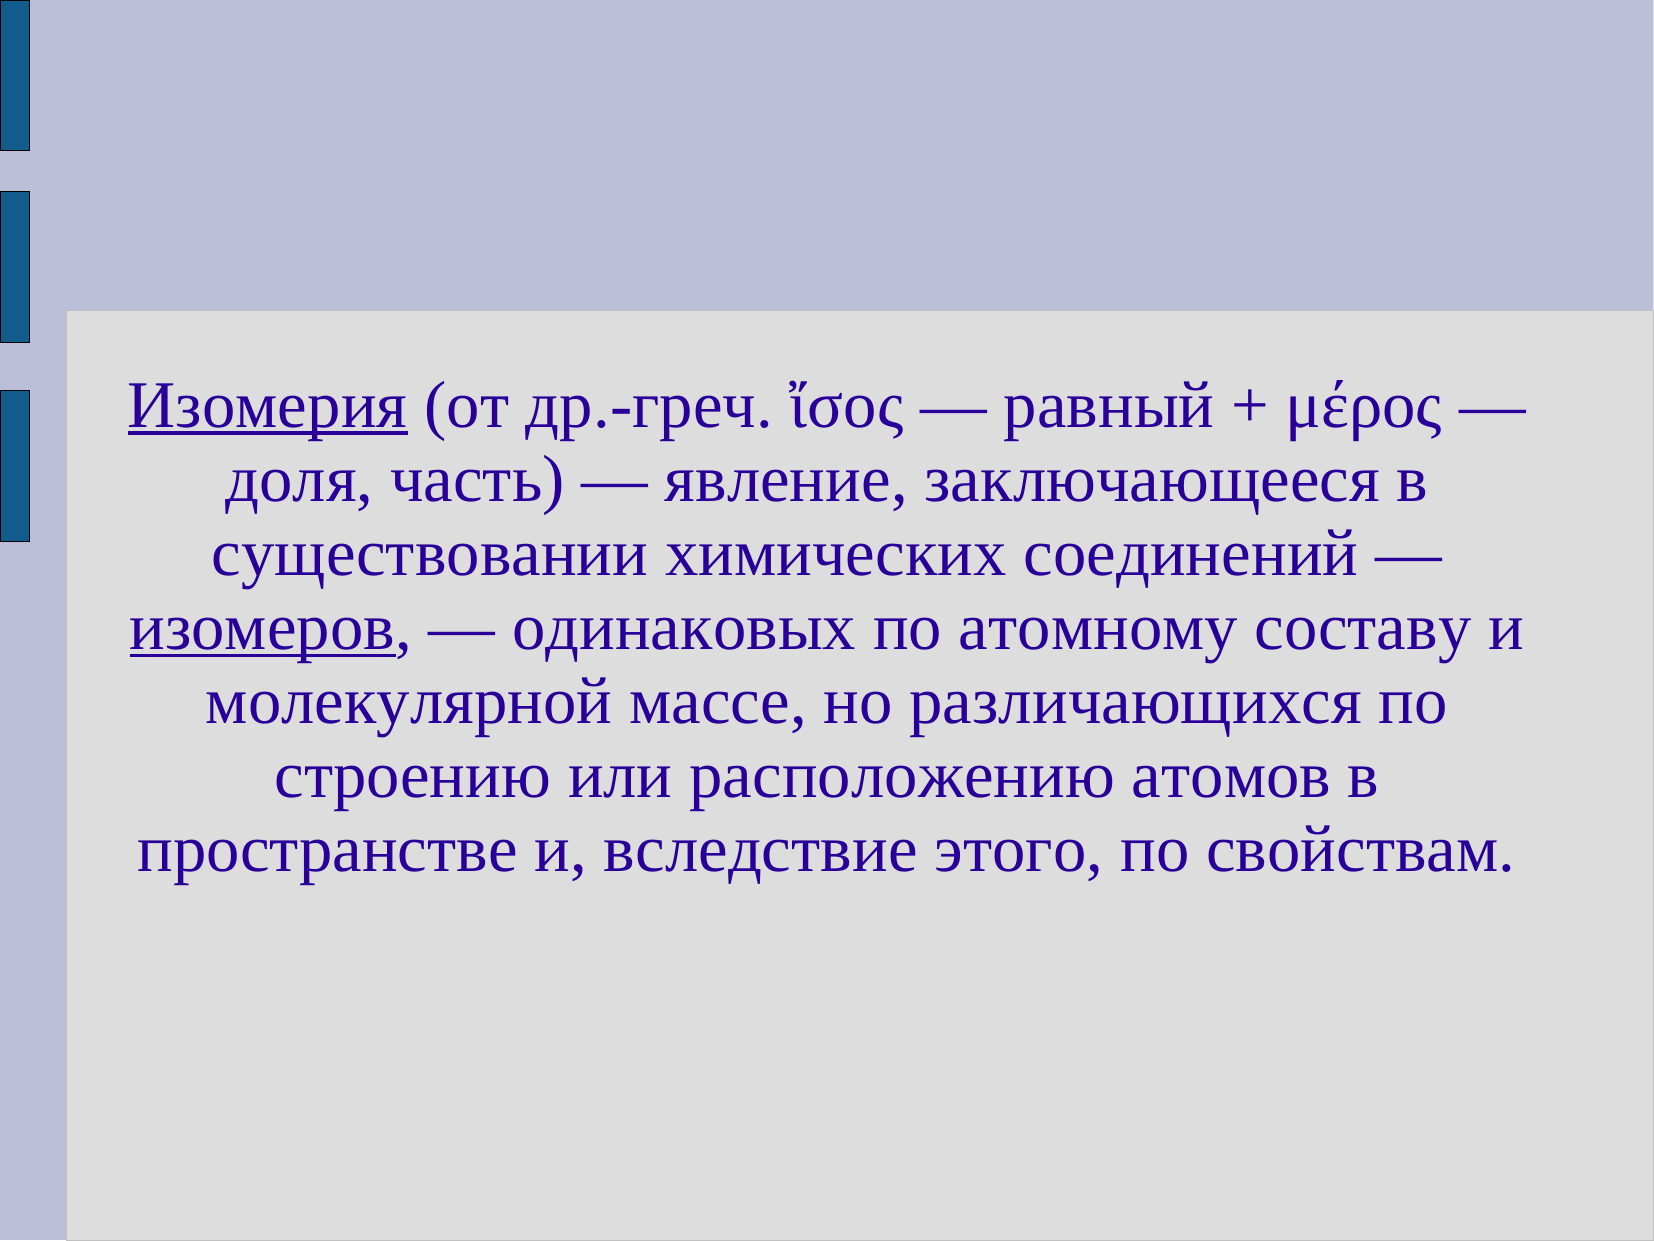

# Изомерия (от др.-греч. ἴσος — равный + μέρος — доля, часть) — явление, заключающееся в существовании химических соединений — изомеров, — одинаковых по атомному составу и молекулярной массе, но различающихся по строению или расположению атомов в пространстве и, вследствие этого, по свойствам.